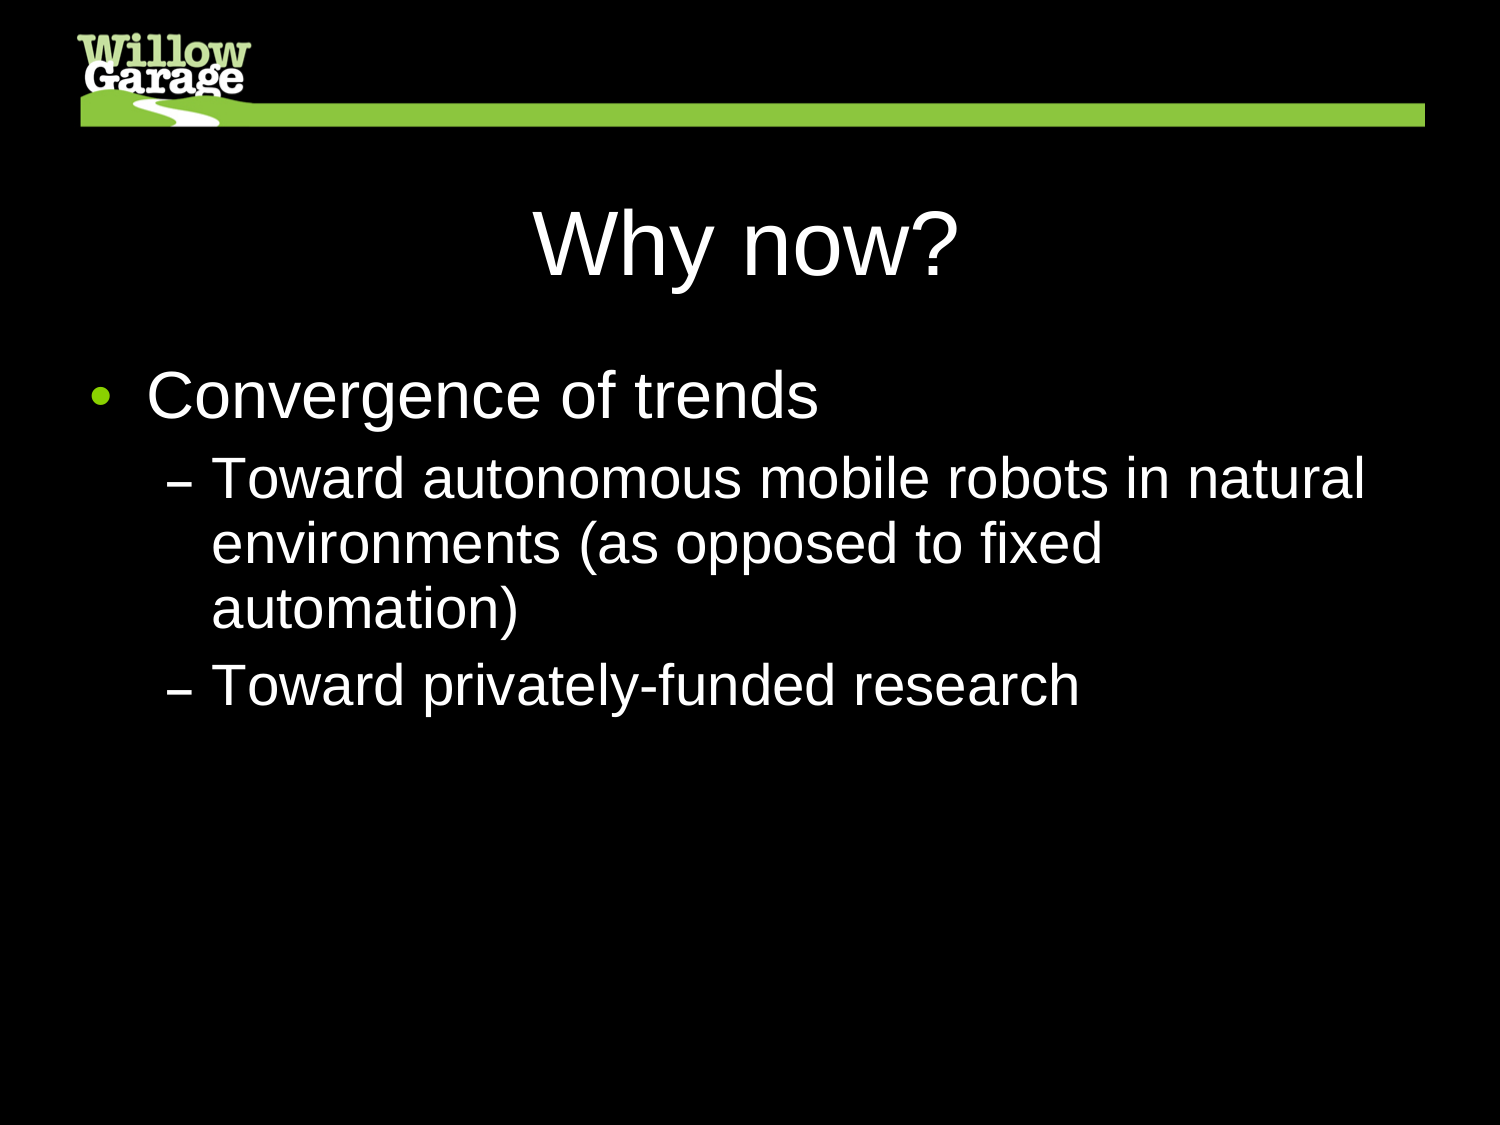

# Why now?
Convergence of trends
Toward autonomous mobile robots in natural environments (as opposed to fixed automation)
Toward privately-funded research